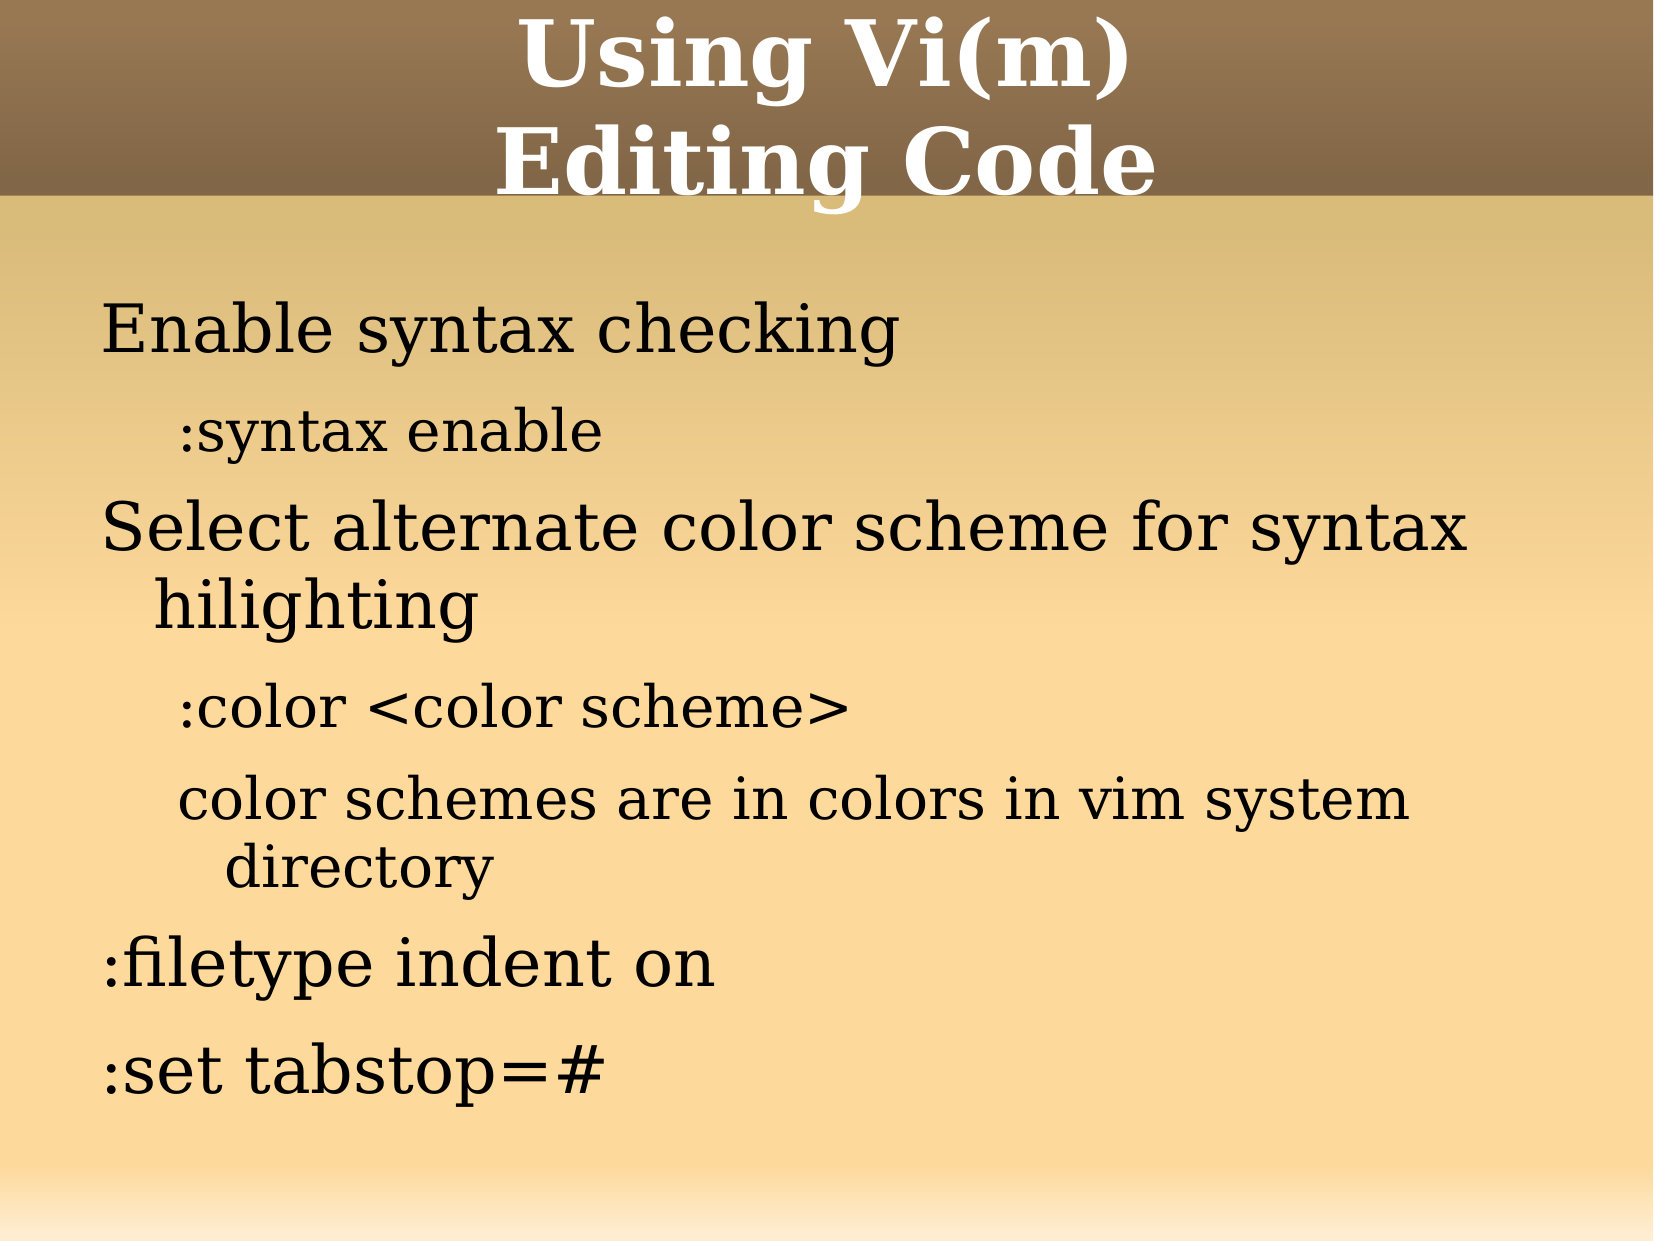

# Using Vi(m) Editing Code
Enable syntax checking
:syntax enable
Select alternate color scheme for syntax hilighting
:color <color scheme>
color schemes are in colors in vim system directory
:filetype indent on
:set tabstop=#